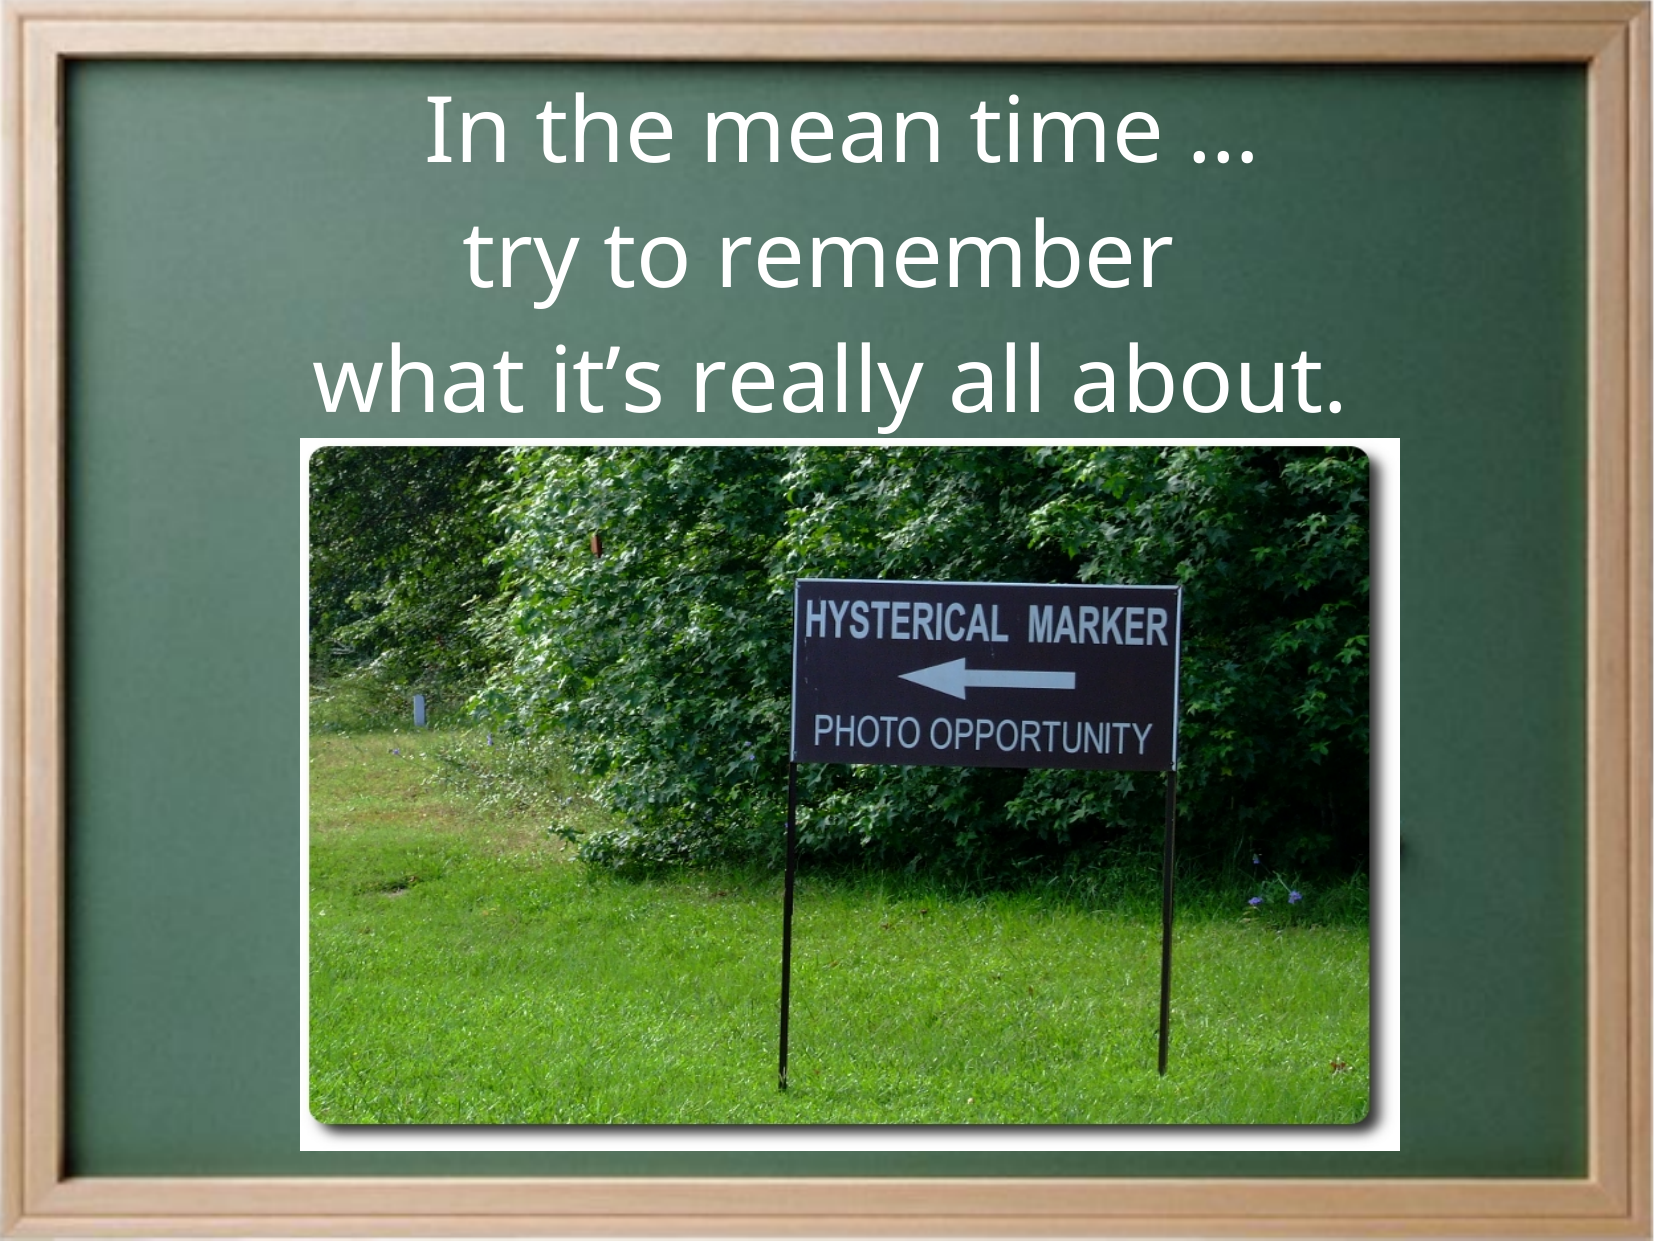

# In the mean time … try to remember what it’s really all about.